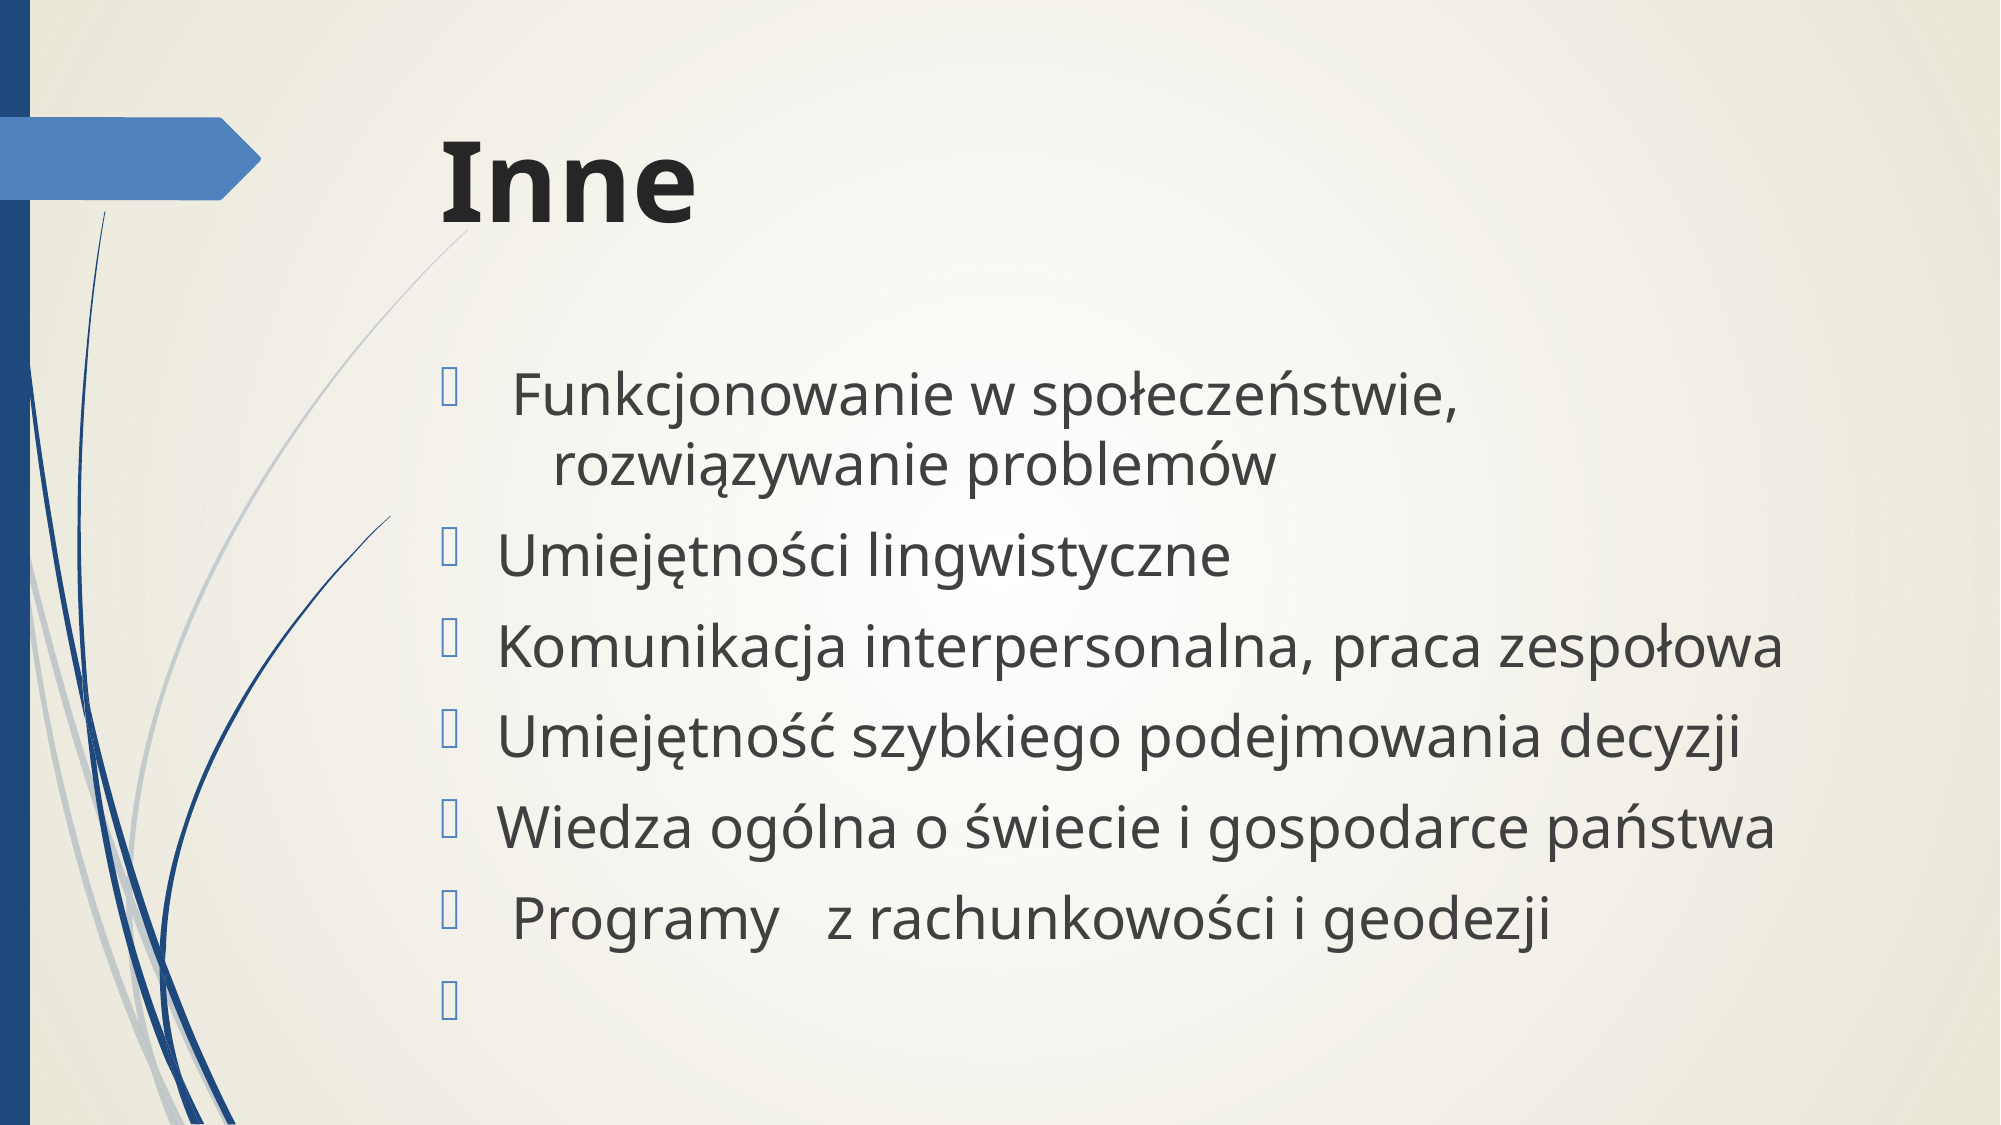

# Inne
 Funkcjonowanie w społeczeństwie, rozwiązywanie problemów
Umiejętności lingwistyczne
Komunikacja interpersonalna, praca zespołowa
Umiejętność szybkiego podejmowania decyzji
Wiedza ogólna o świecie i gospodarce państwa
 Programy z rachunkowości i geodezji